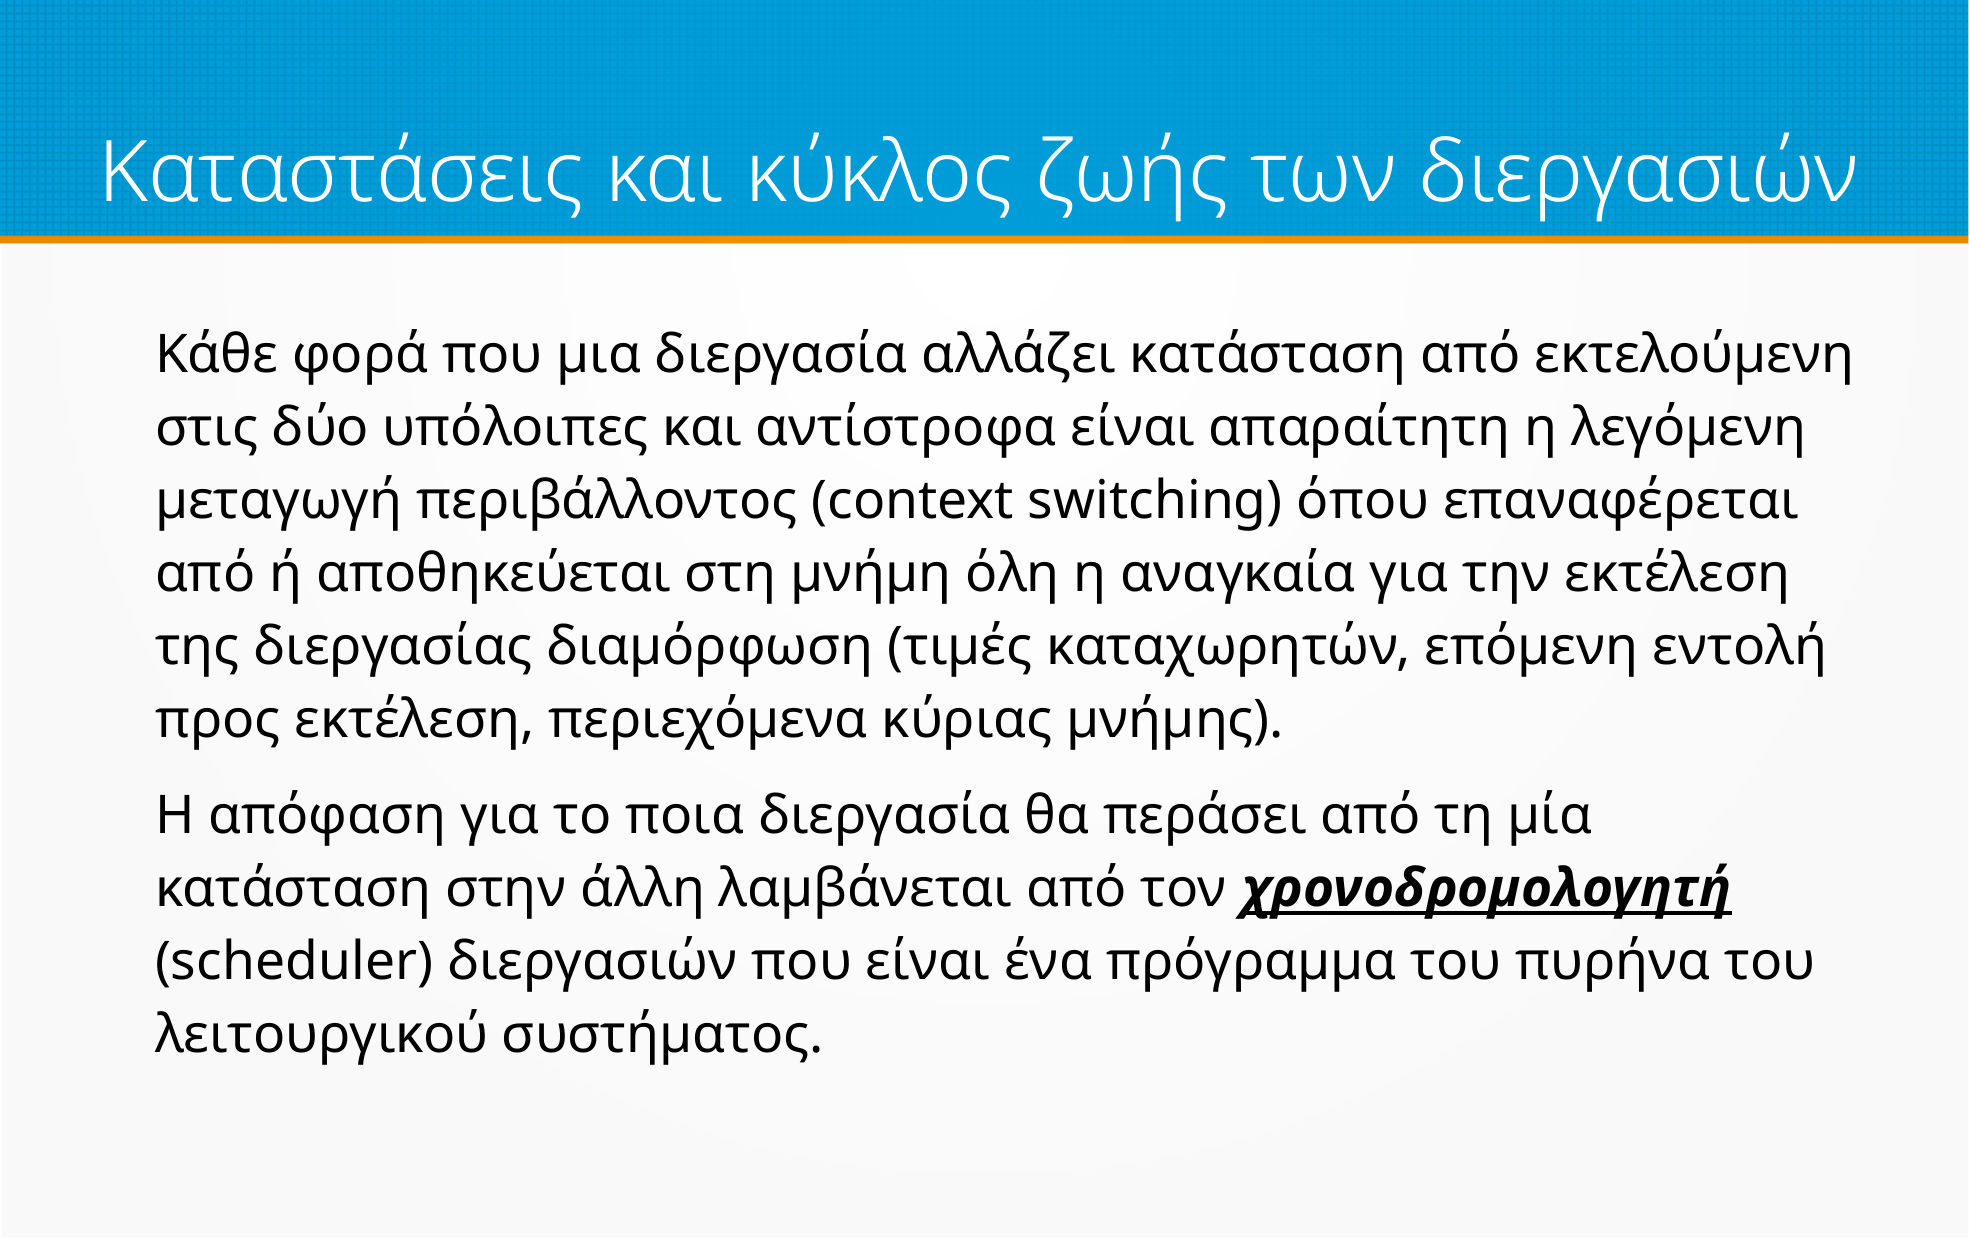

# Καταστάσεις και κύκλος ζωής των διεργασιών
Κάθε φορά που μια διεργασία αλλάζει κατάσταση από εκτελούμενη στις δύο υπόλοιπες και αντίστροφα είναι απαραίτητη η λεγόμενη μεταγωγή περιβάλλοντος (context switching) όπου επαναφέρεται από ή αποθηκεύεται στη μνήμη όλη η αναγκαία για την εκτέλεση της διεργασίας διαμόρφωση (τιμές καταχωρητών, επόμενη εντολή προς εκτέλεση, περιεχόμενα κύριας μνήμης).
Η απόφαση για το ποια διεργασία θα περάσει από τη μία κατάσταση στην άλλη λαμβάνεται από τον χρονοδρομολογητή (scheduler) διεργασιών που είναι ένα πρόγραμμα του πυρήνα του λειτουργικού συστήματος.